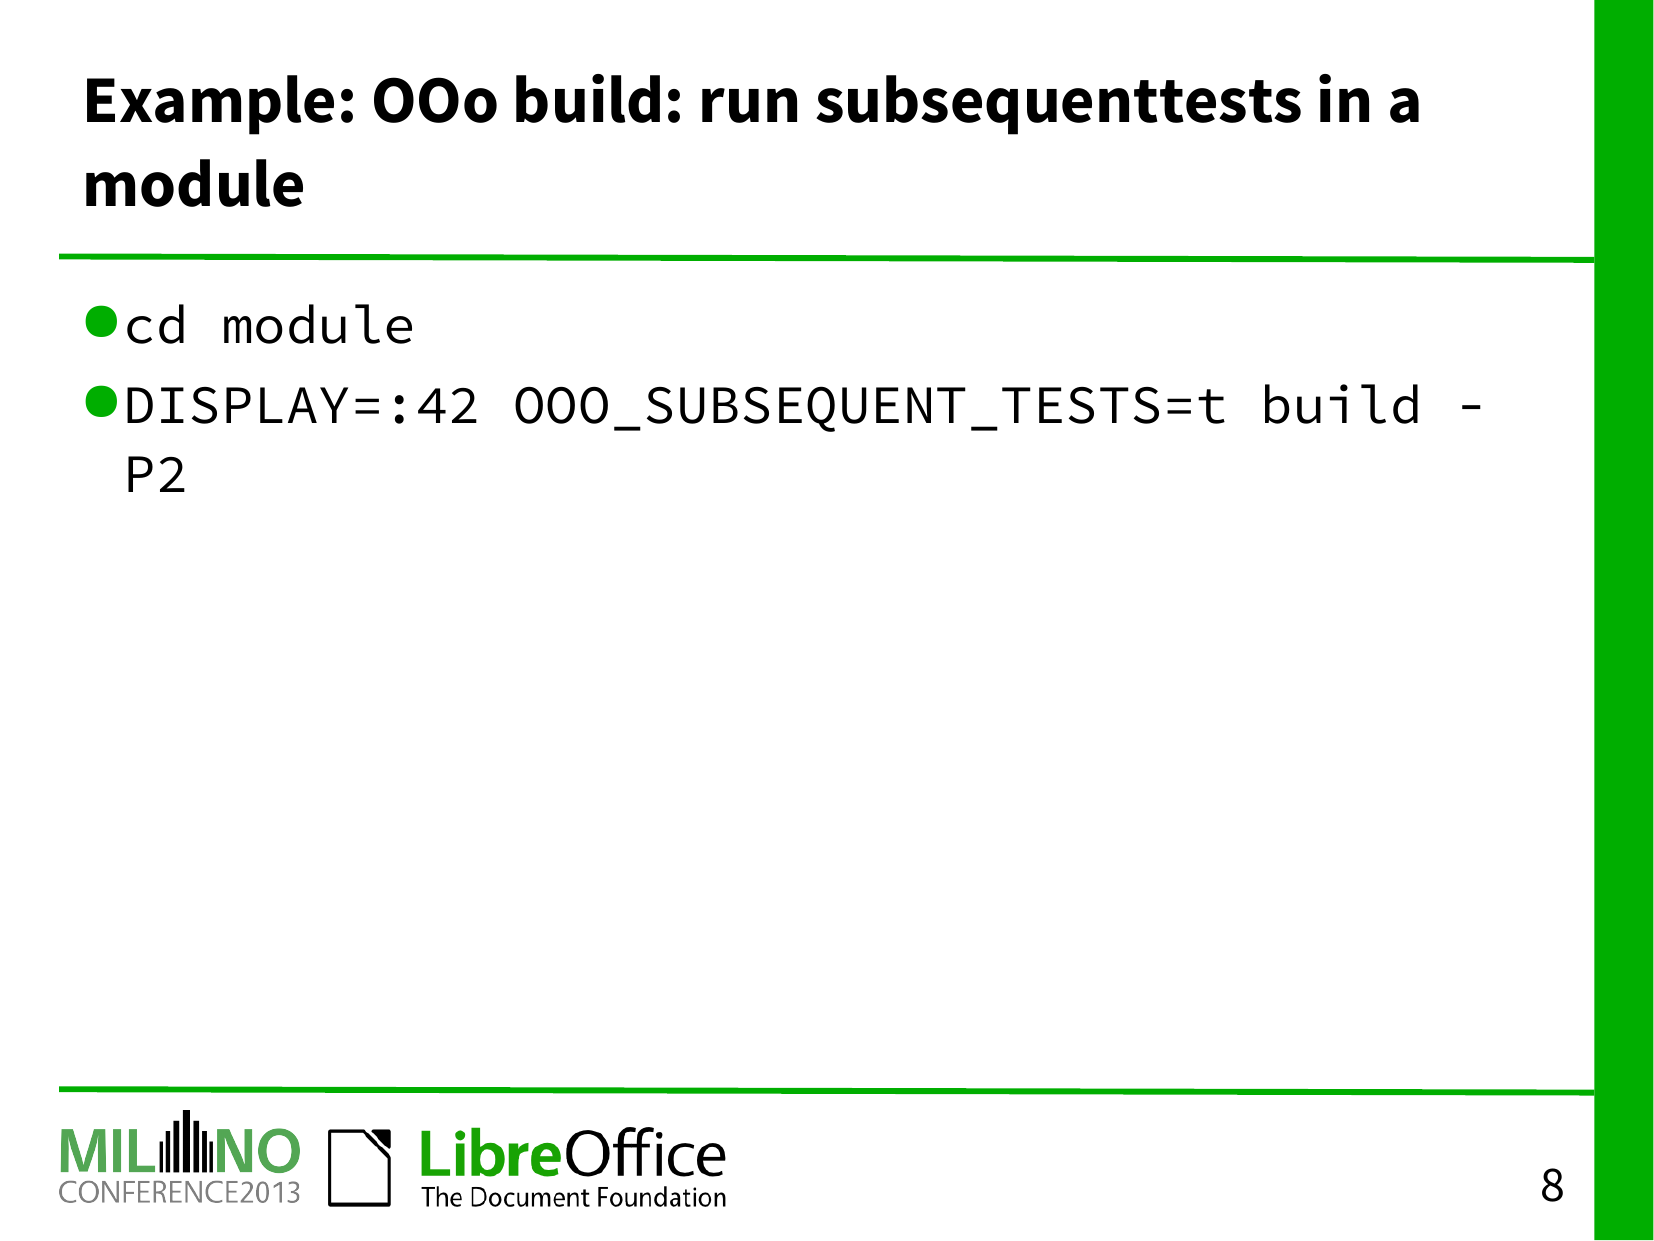

# Example: OOo build: run subsequenttests in a module
cd module
DISPLAY=:42 OOO_SUBSEQUENT_TESTS=t build -P2
8